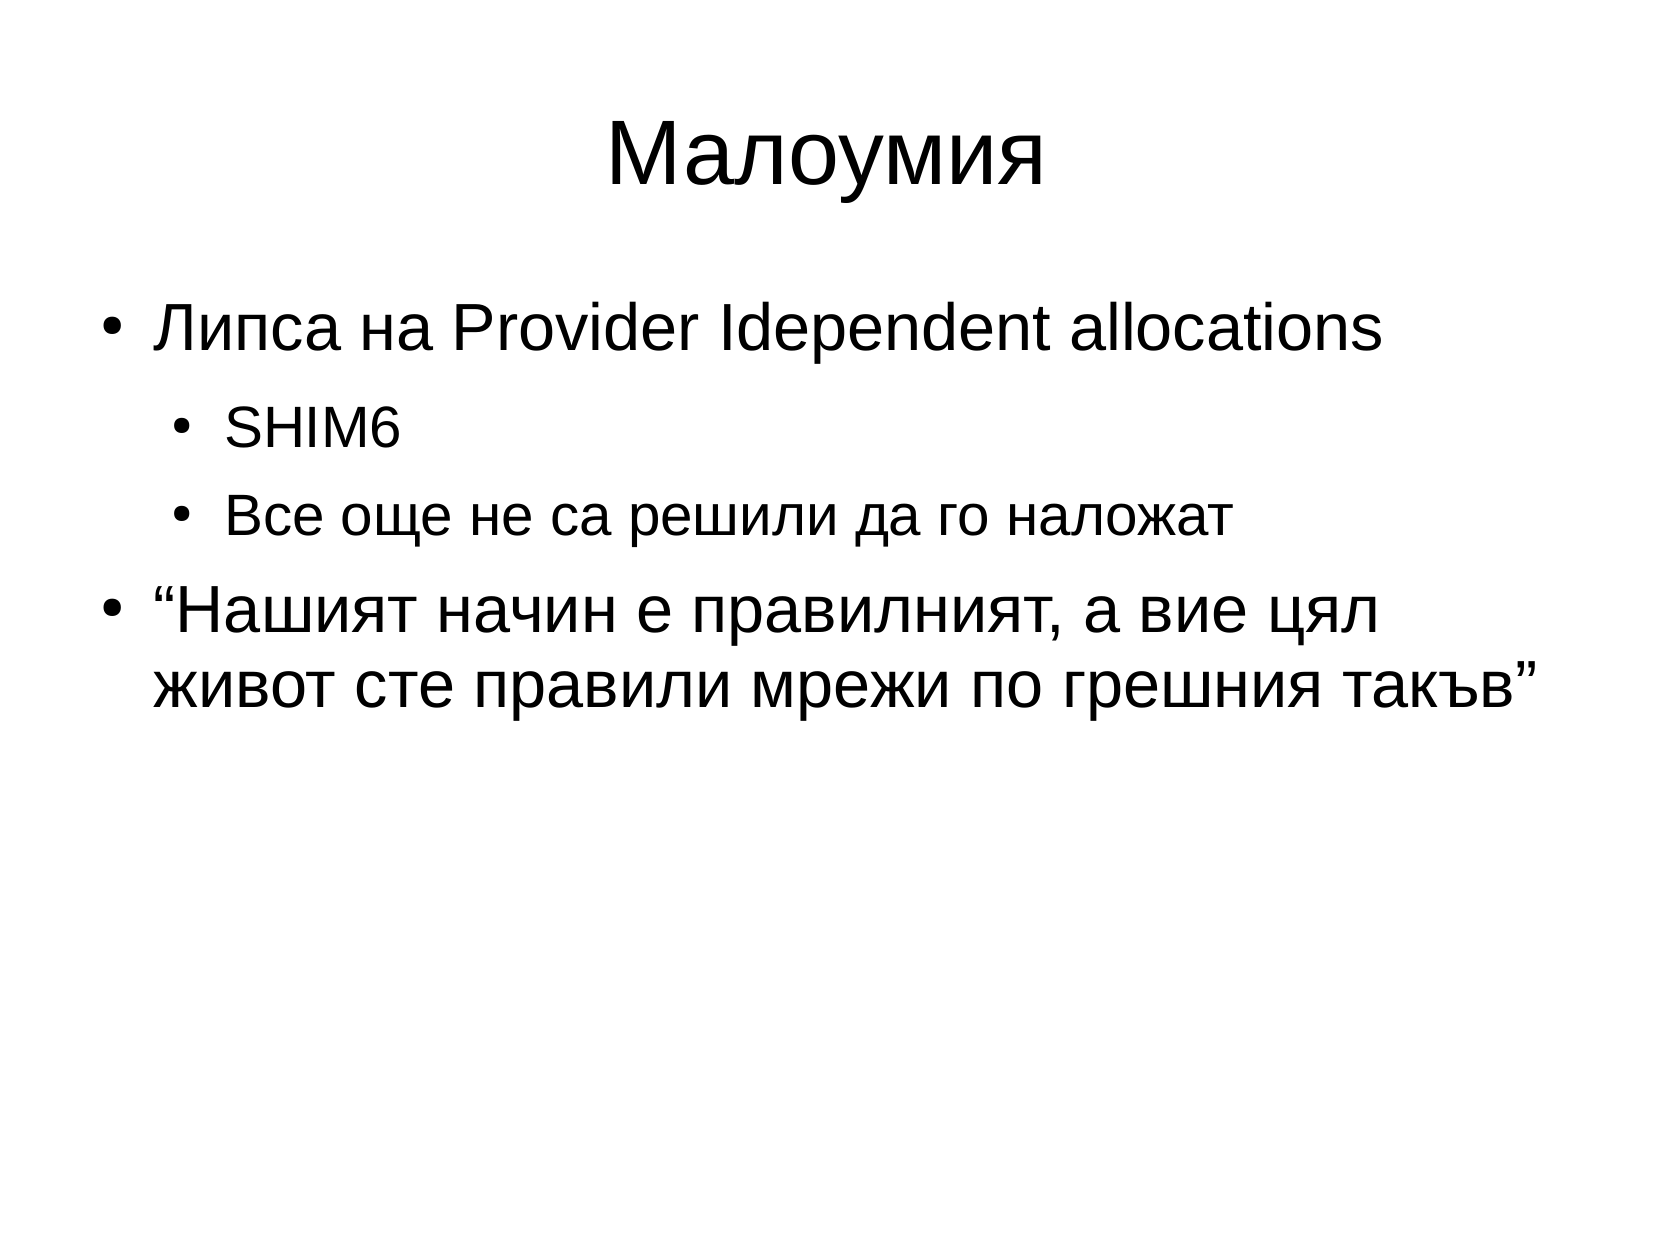

# Малоумия
Липса на Provider Idependent allocations
SHIM6
Все още не са решили да го наложат
“Нашият начин е правилният, а вие цял живот сте правили мрежи по грешния такъв”